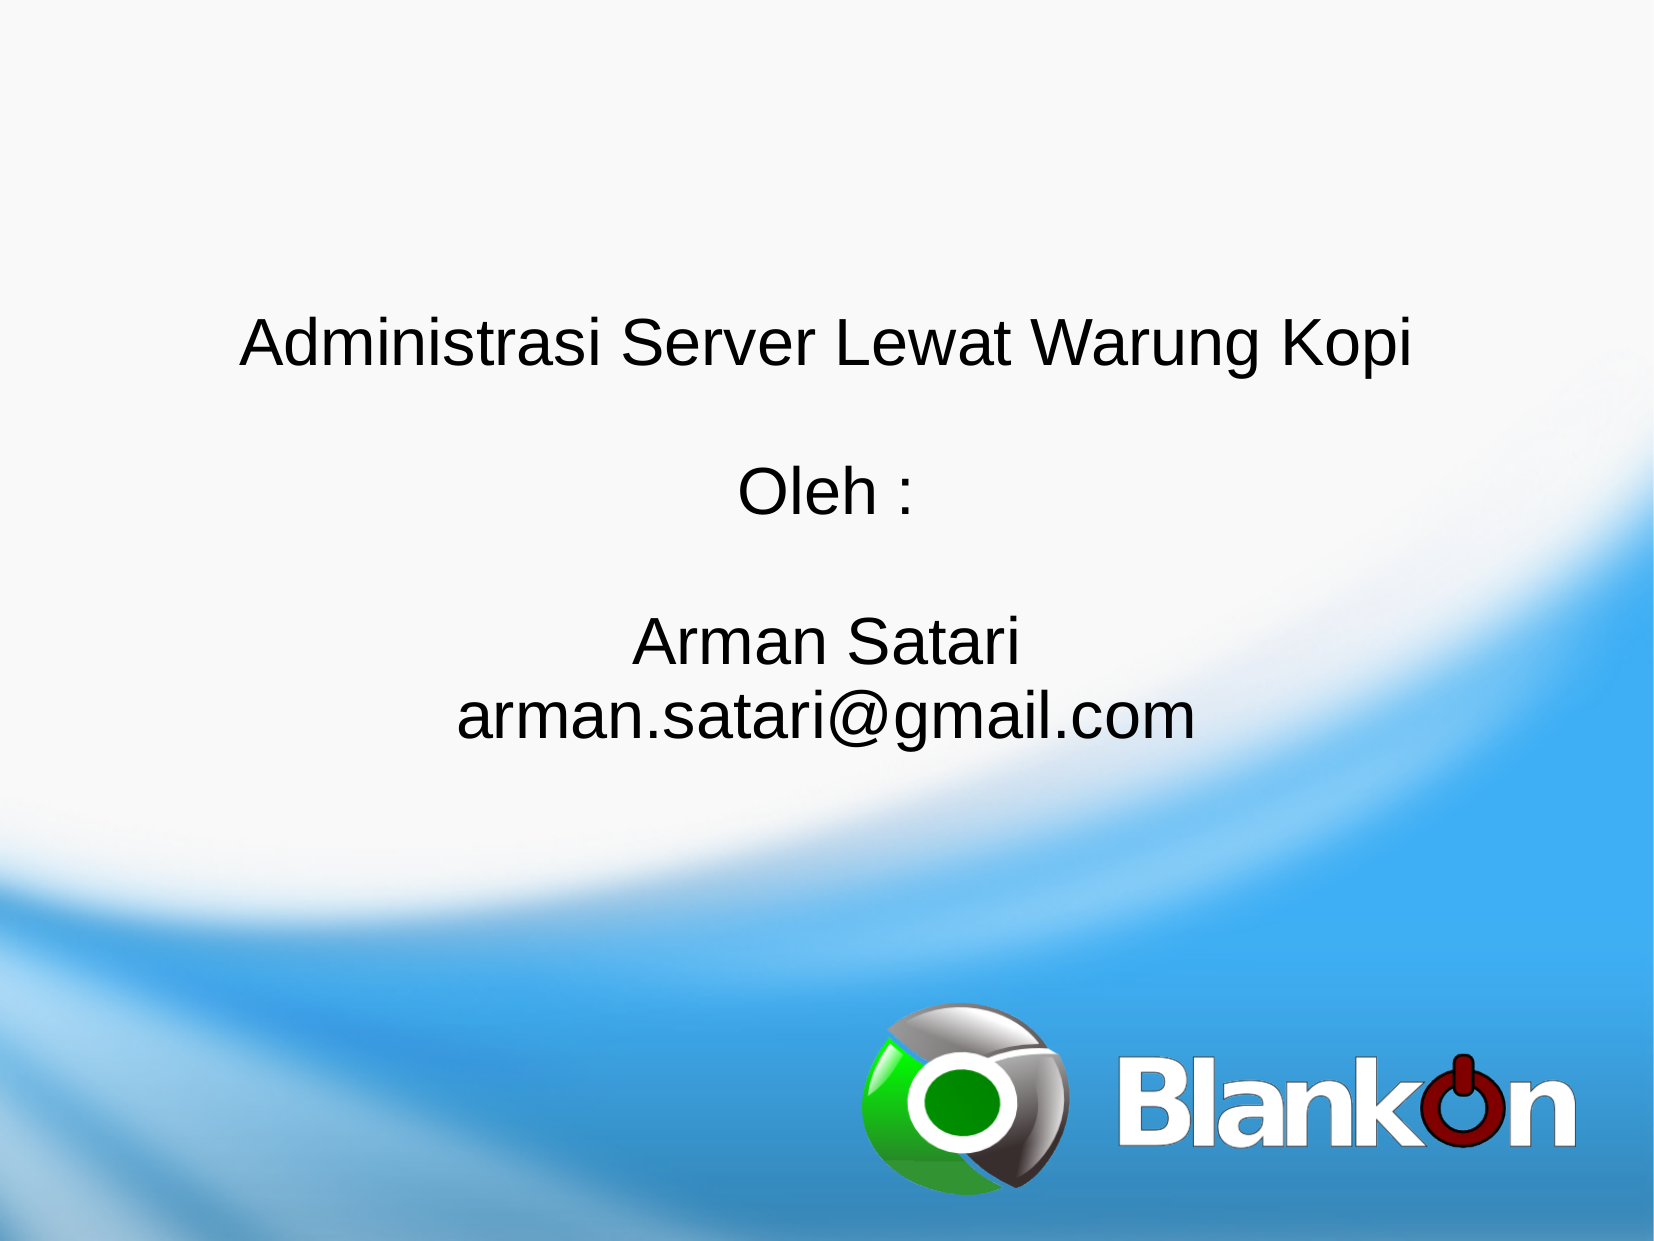

# Administrasi Server Lewat Warung Kopi
Oleh :
Arman Satari
arman.satari@gmail.com